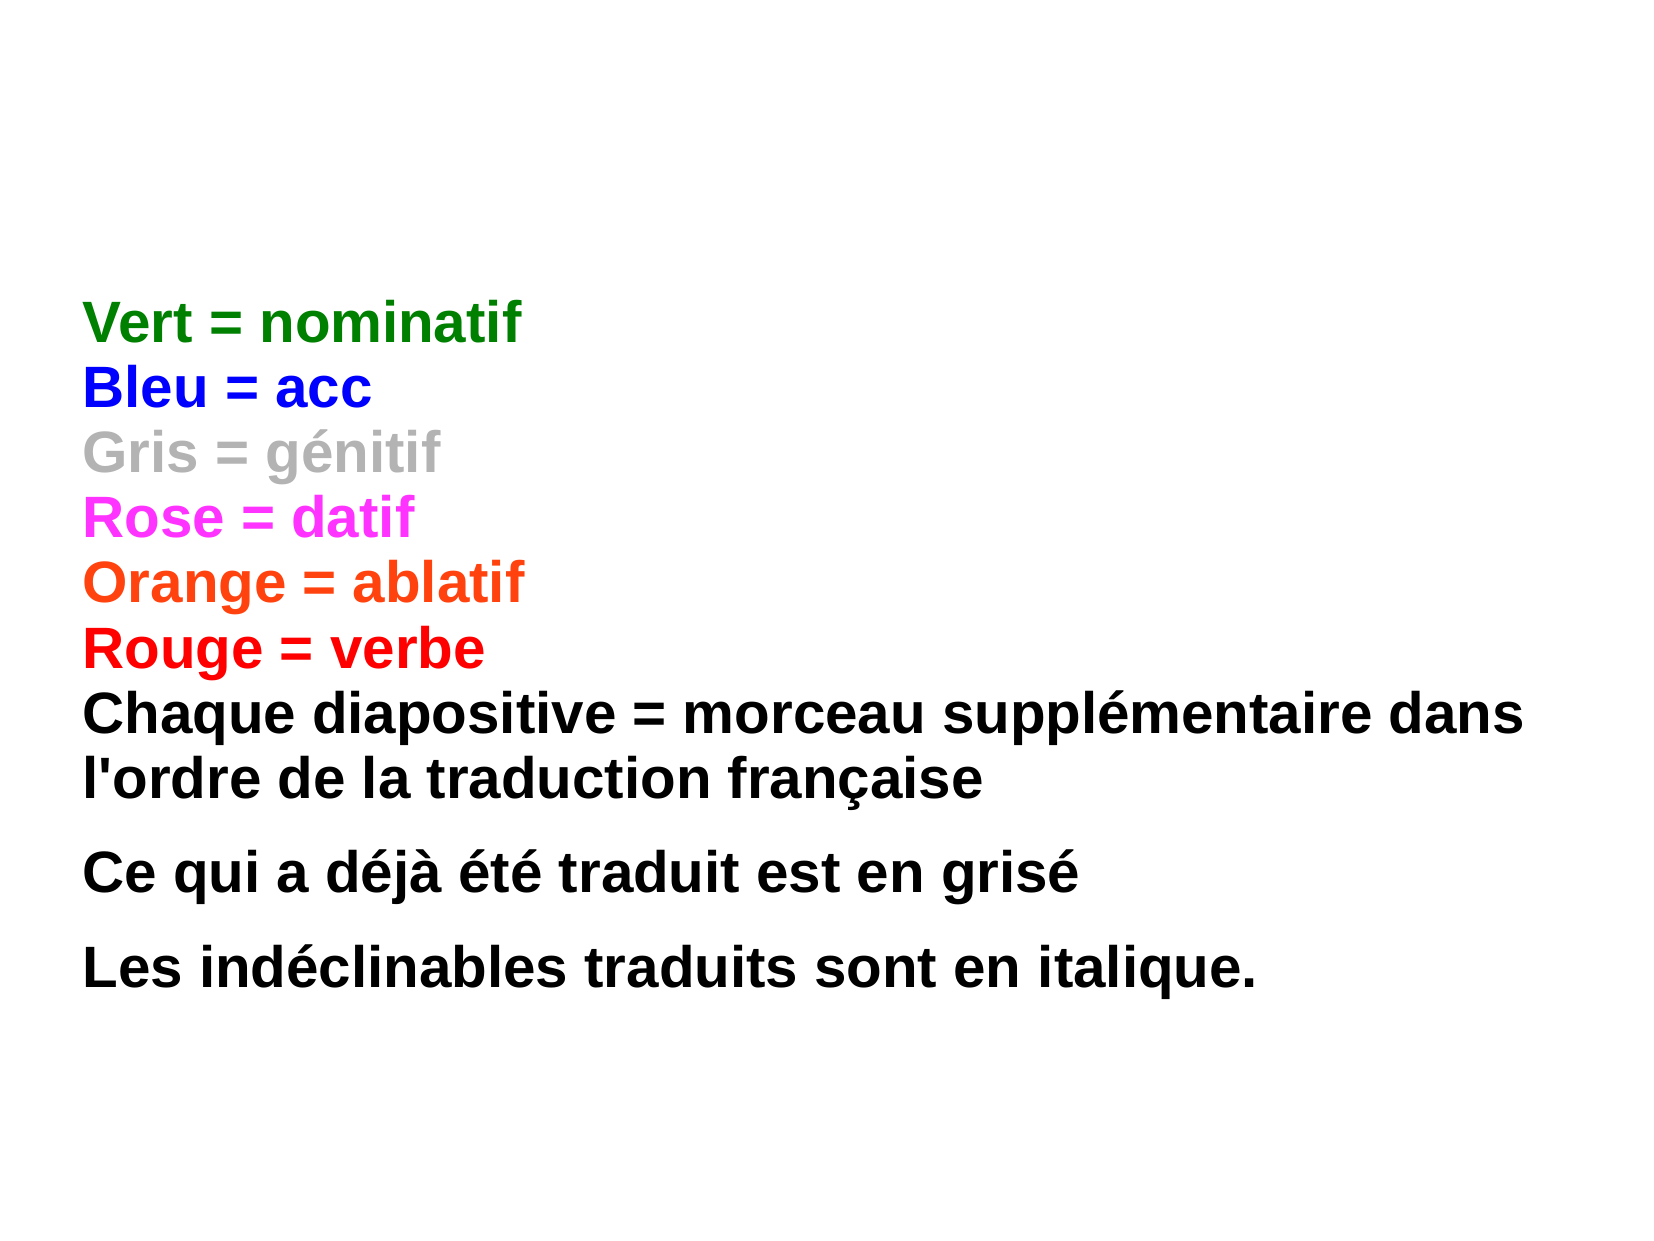

#
Vert = nominatif
Bleu = acc
Gris = génitif
Rose = datif
Orange = ablatif
Rouge = verbe
Chaque diapositive = morceau supplémentaire dans l'ordre de la traduction française
Ce qui a déjà été traduit est en grisé
Les indéclinables traduits sont en italique.